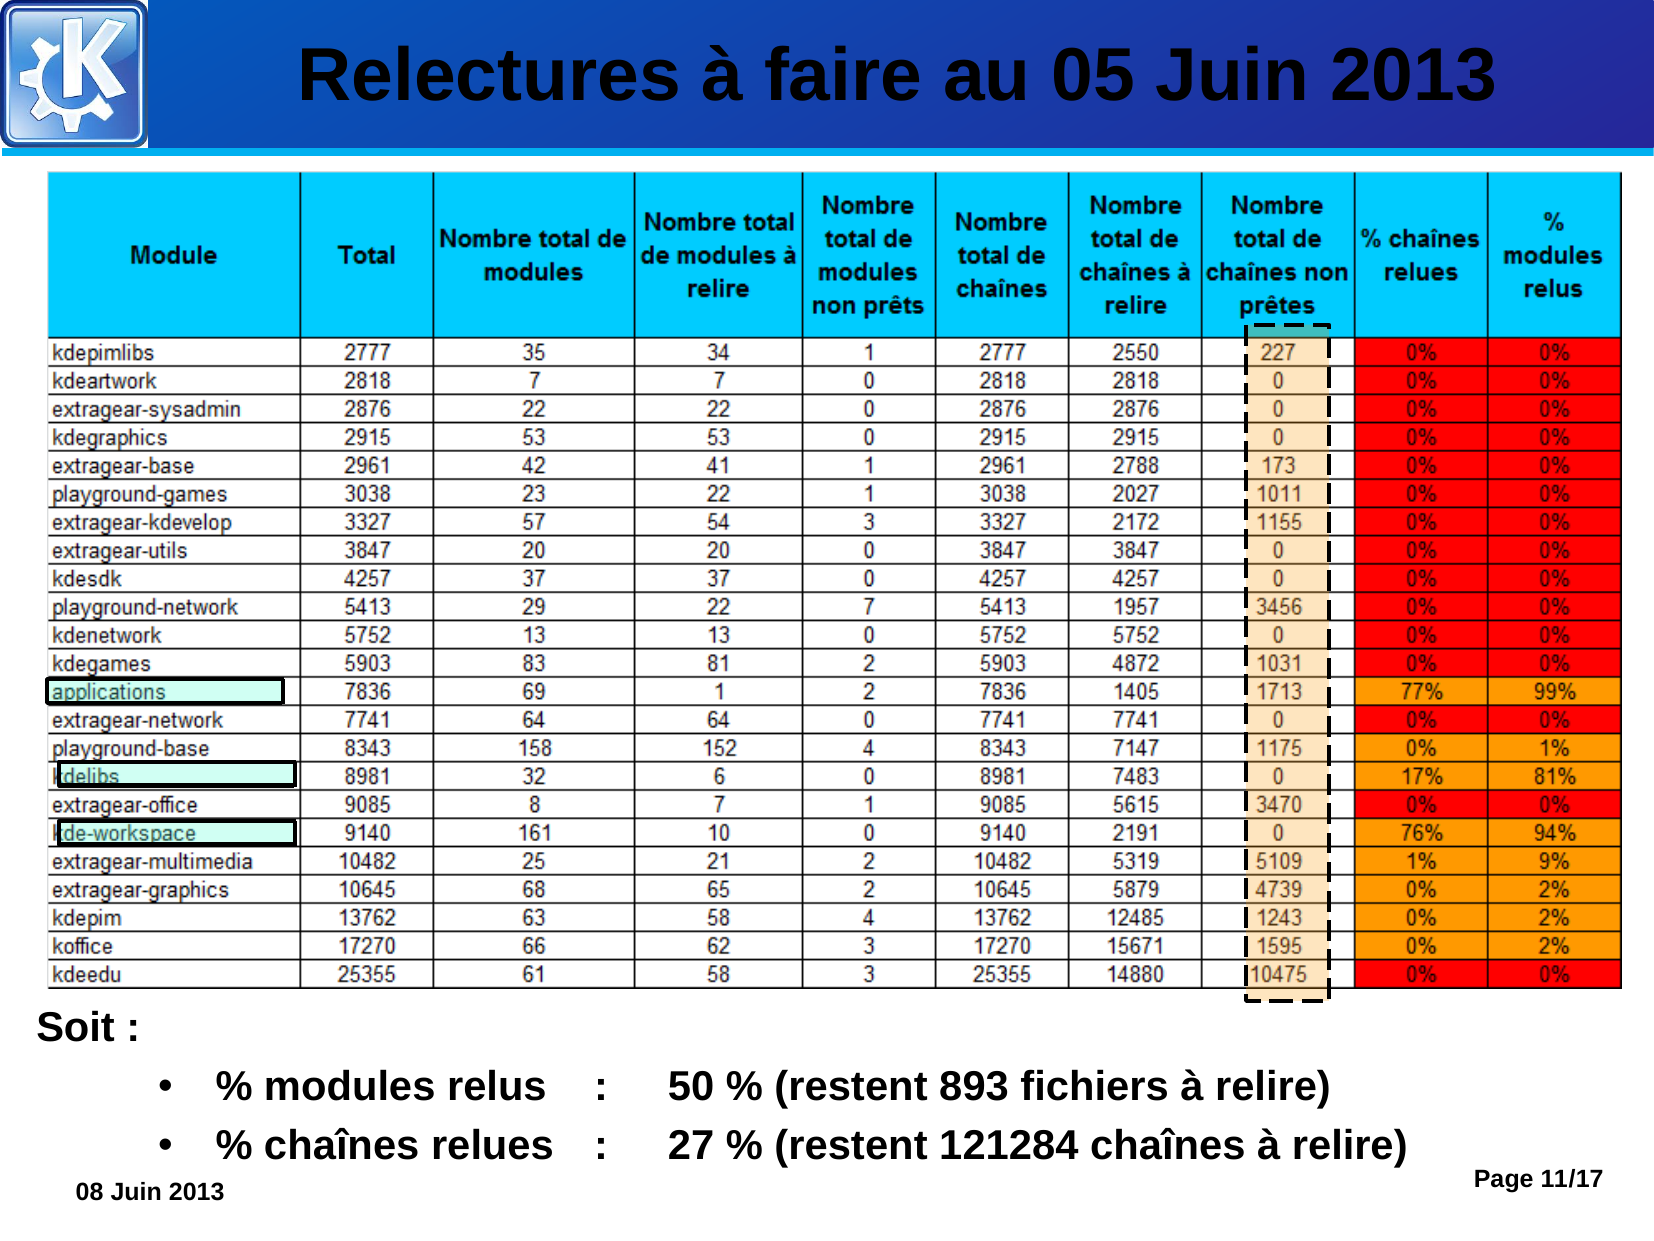

Relectures à faire au 05 Juin 2013
Soit :
% modules relus	:	50 % (restent 893 fichiers à relire)
% chaînes relues	: 	27 % (restent 121284 chaînes à relire)